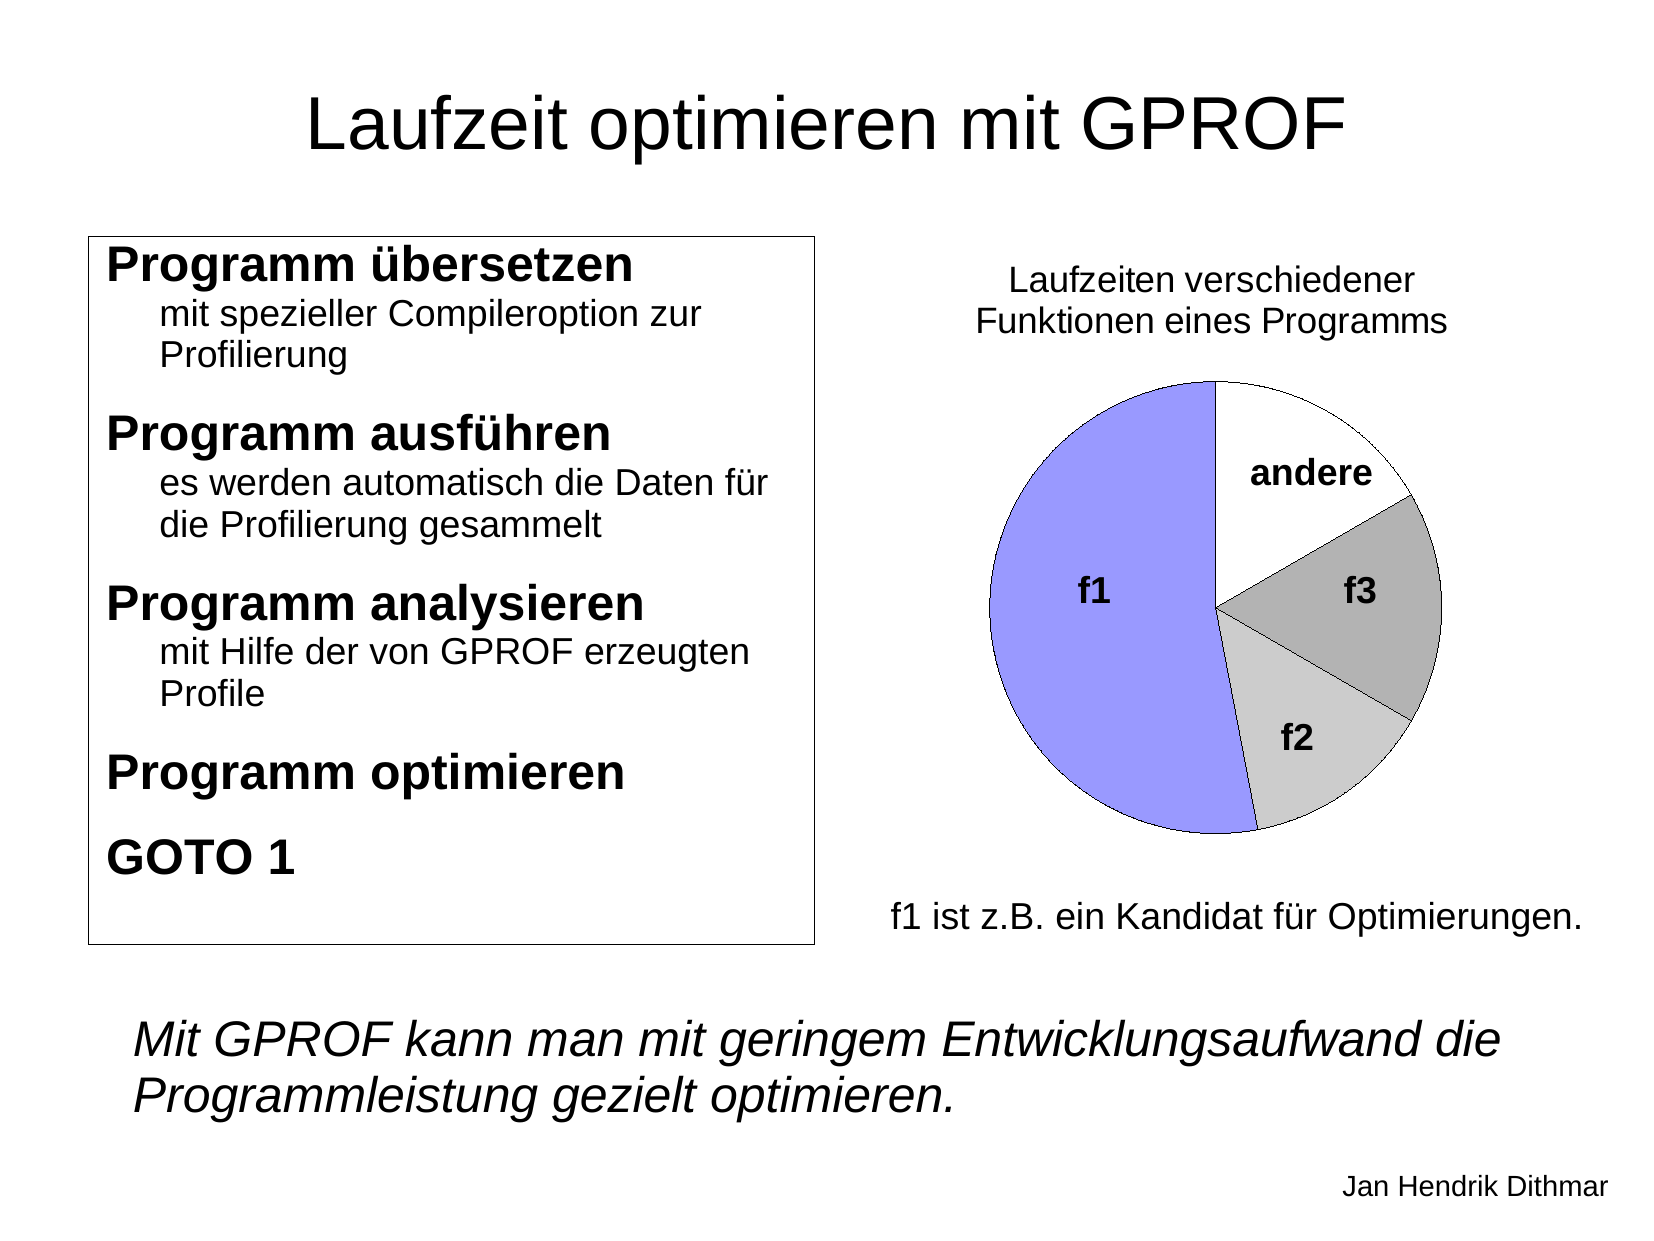

# Laufzeit optimieren mit GPROF
Programm übersetzen
mit spezieller Compileroption zur Profilierung
Programm ausführen
es werden automatisch die Daten für die Profilierung gesammelt
Programm analysieren
mit Hilfe der von GPROF erzeugten Profile
Programm optimieren
GOTO 1
### Chart: Laufzeiten verschiedener
Funktionen eines Programms
| Category | |
|---|---|
| f1 | 53.0 |
| f2 | 13.67 |
| f3 | 16.67 |
| andere | 16.66 |andere
f1
f3
f2
f1 ist z.B. ein Kandidat für Optimierungen.
Mit GPROF kann man mit geringem Entwicklungsaufwand die Programmleistung gezielt optimieren.
Jan Hendrik Dithmar